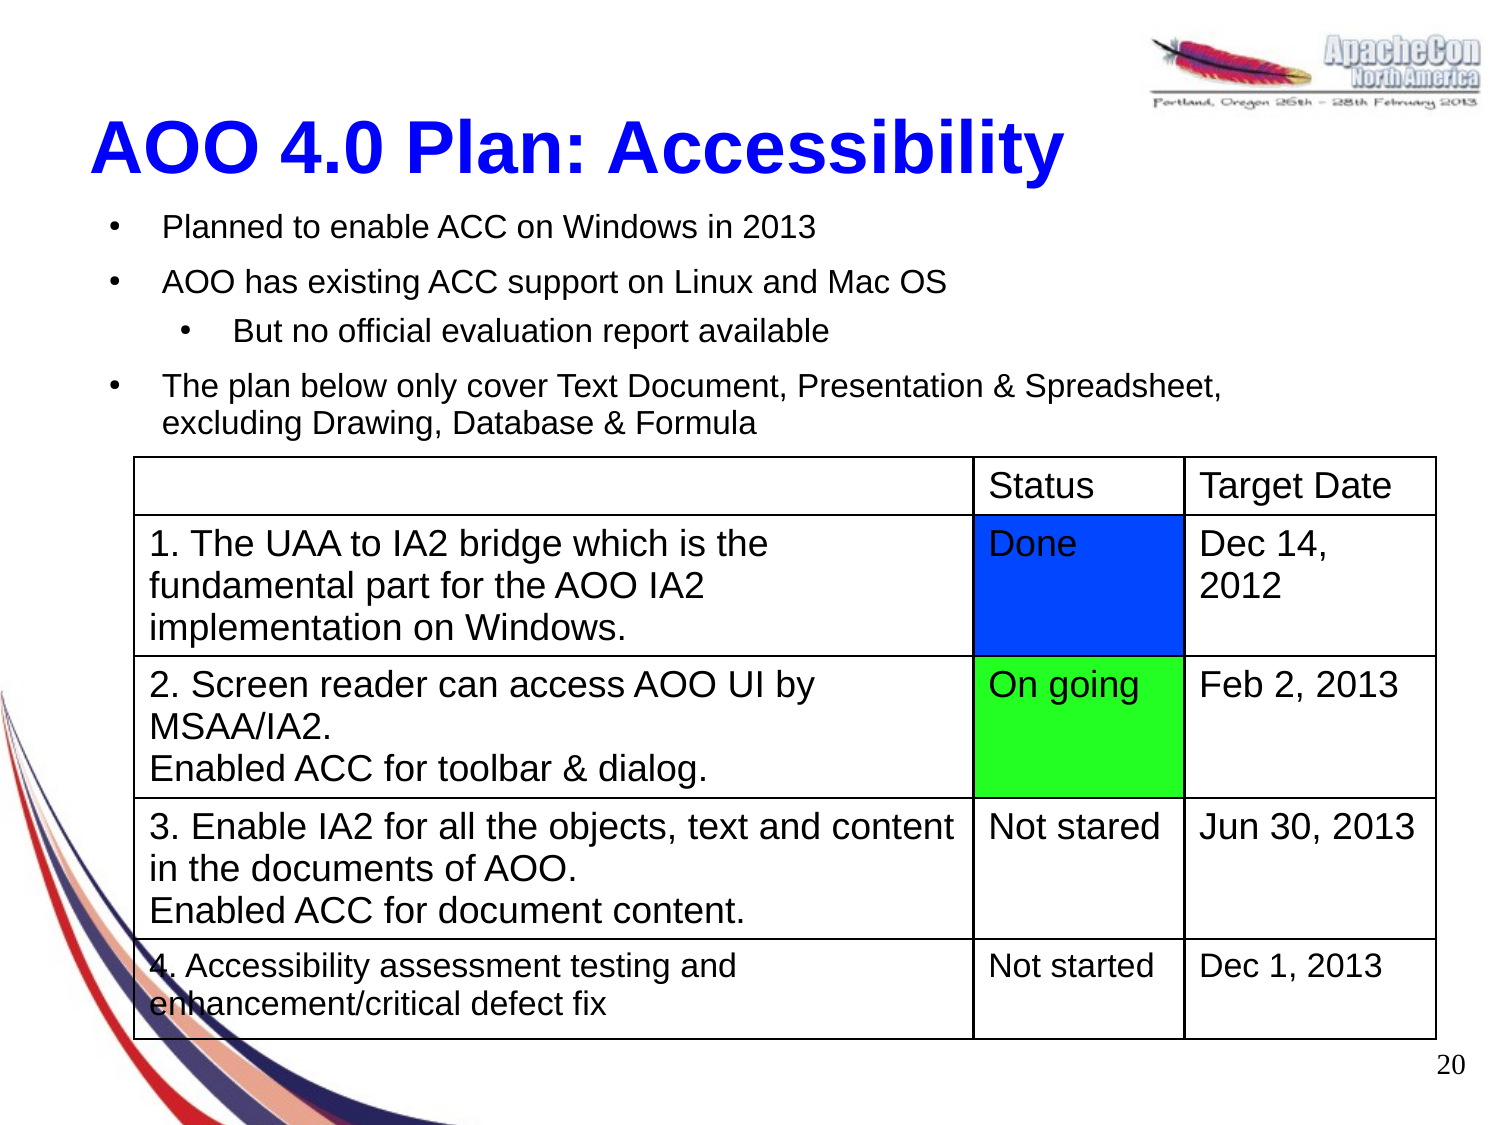

# AOO 4.0 Plan: Accessibility
Planned to enable ACC on Windows in 2013
AOO has existing ACC support on Linux and Mac OS
But no official evaluation report available
The plan below only cover Text Document, Presentation & Spreadsheet, excluding Drawing, Database & Formula
| Phase / Tasks | Status | Target Date |
| --- | --- | --- |
| 1. The UAA to IA2 bridge which is the fundamental part for the AOO IA2 implementation on Windows. | Done | Dec 14, 2012 |
| 2. Screen reader can access AOO UI by MSAA/IA2. Enabled ACC for toolbar & dialog. | On going | Feb 2, 2013 |
| 3. Enable IA2 for all the objects, text and content in the documents of AOO. Enabled ACC for document content. | Not stared | Jun 30, 2013 |
| 4. Accessibility assessment testing and enhancement/critical defect fix | Not started | Dec 1, 2013 |
20